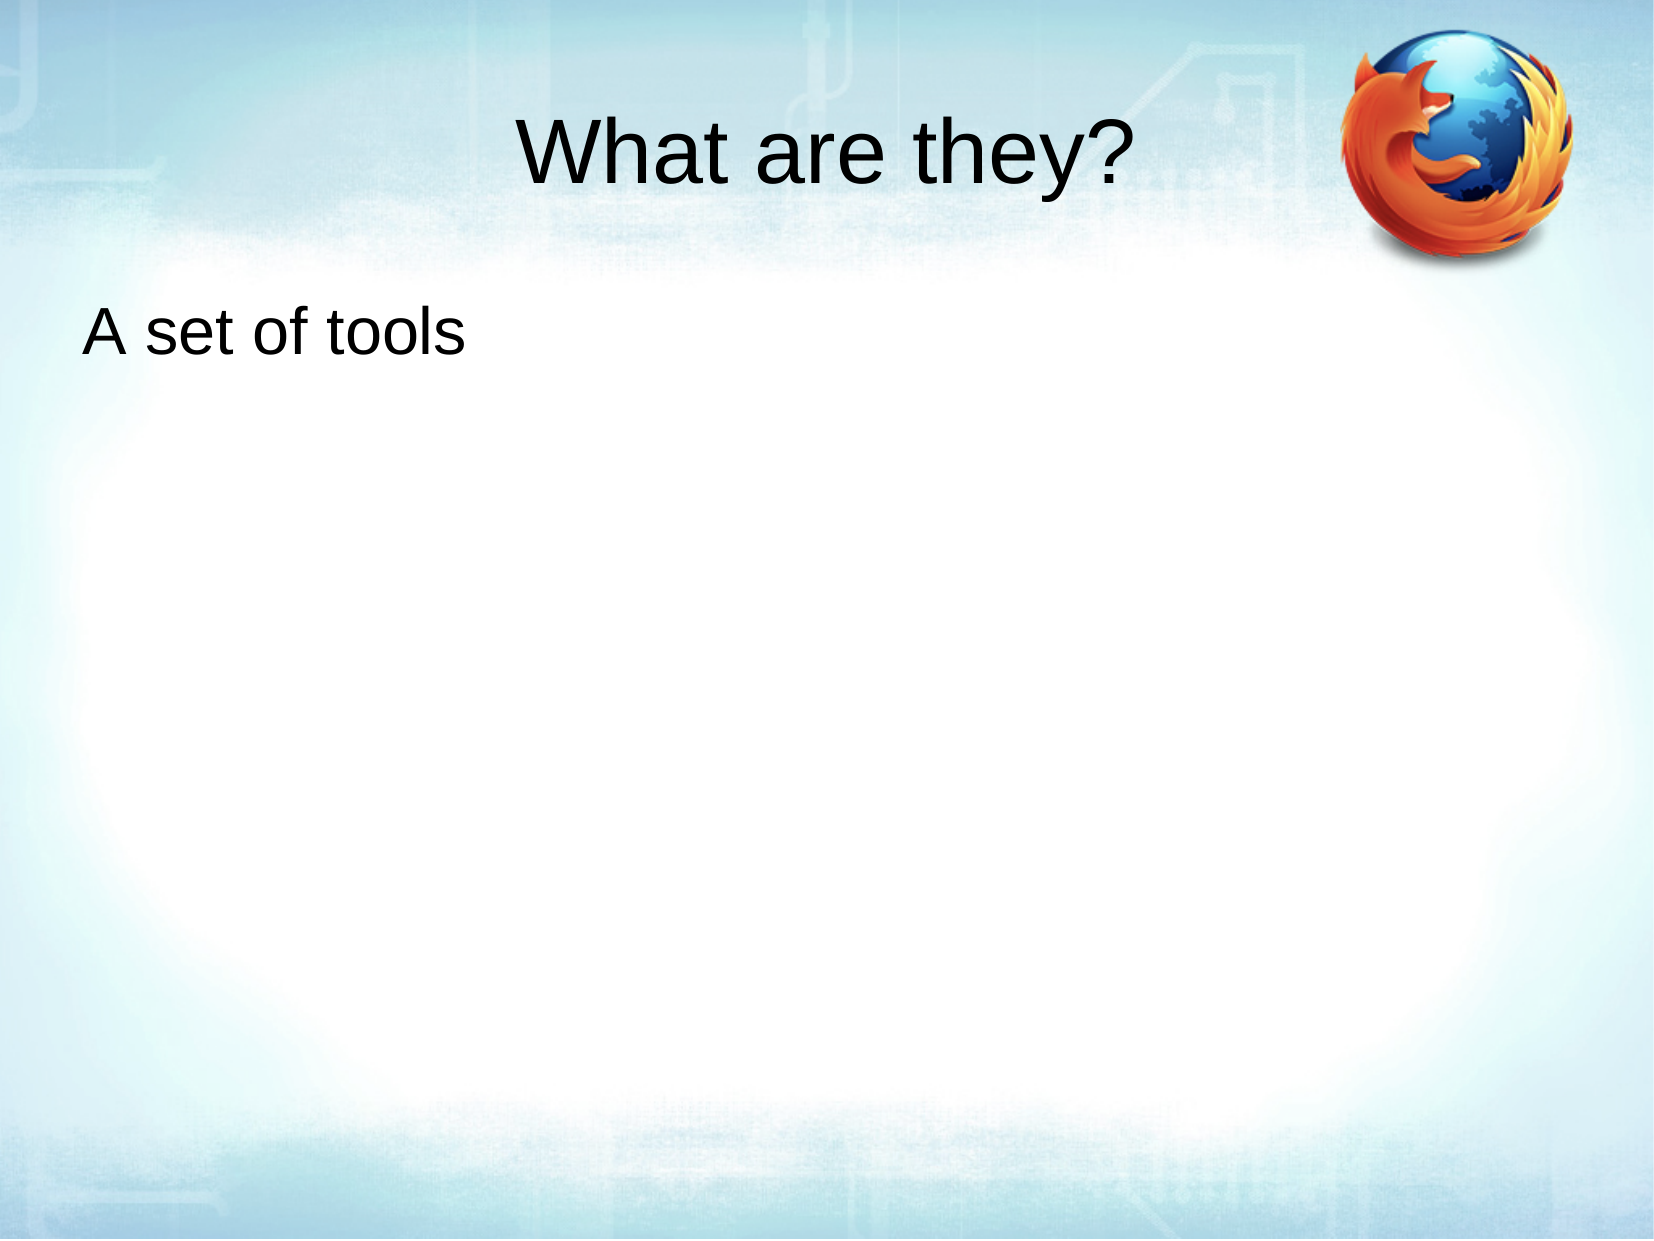

# What are they?
A set of tools